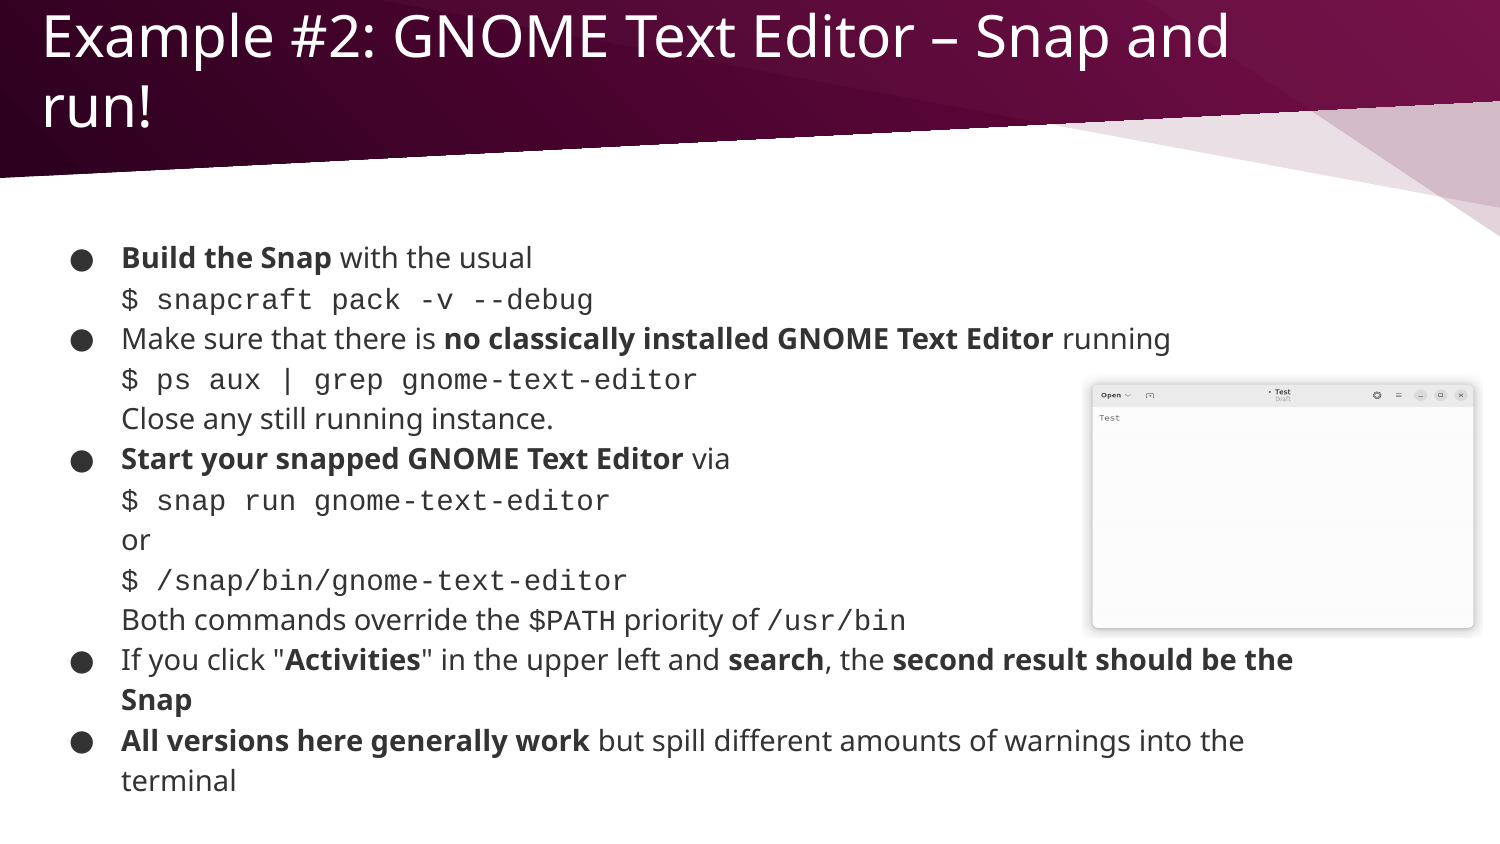

Example #2: GNOME Text Editor – Snap and run!
# Build the Snap with the usual $ snapcraft pack -v --debug
Make sure that there is no classically installed GNOME Text Editor running
$ ps aux | grep gnome-text-editor
Close any still running instance.
Start your snapped GNOME Text Editor via
$ snap run gnome-text-editor
or
$ /snap/bin/gnome-text-editor
Both commands override the $PATH priority of /usr/bin
If you click "Activities" in the upper left and search, the second result should be the Snap
All versions here generally work but spill different amounts of warnings into the terminal